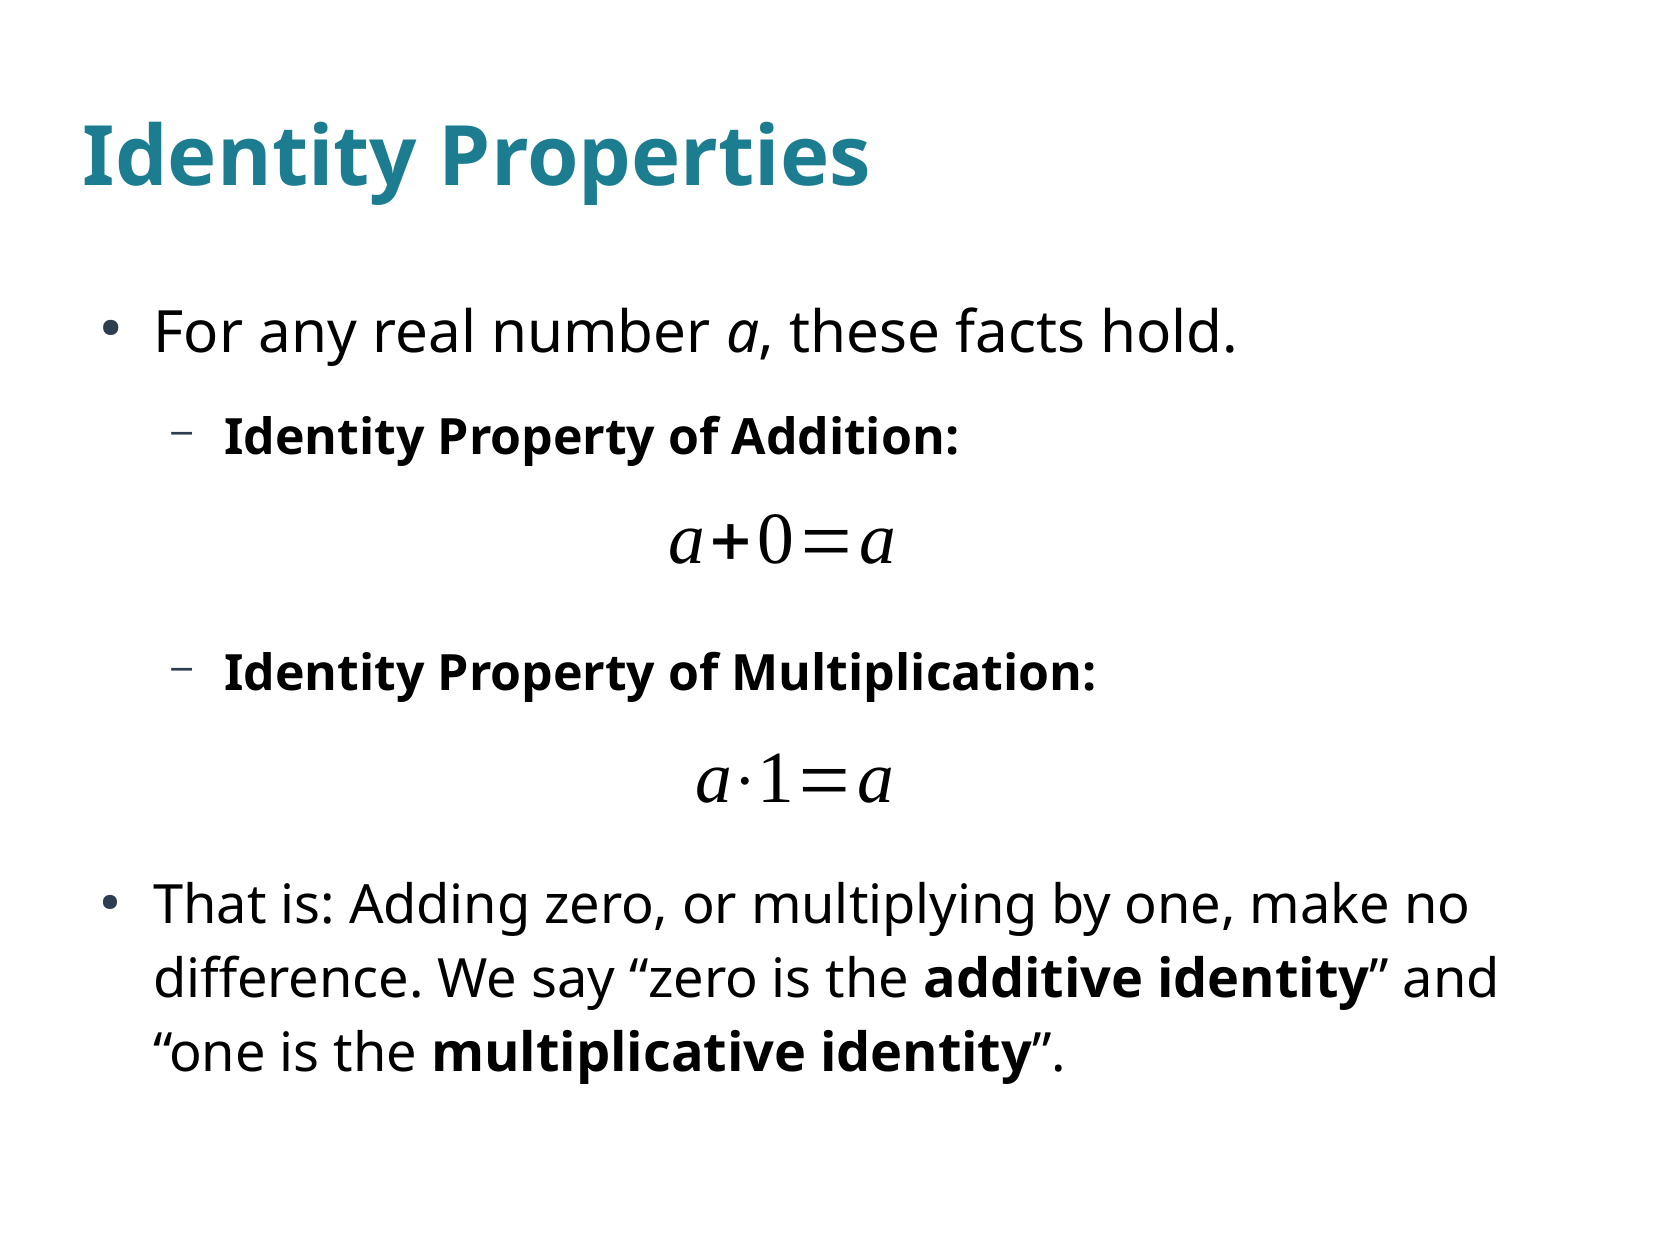

# Identity Properties
For any real number a, these facts hold.
Identity Property of Addition:
Identity Property of Multiplication:
That is: Adding zero, or multiplying by one, make no difference. We say “zero is the additive identity” and “one is the multiplicative identity”.